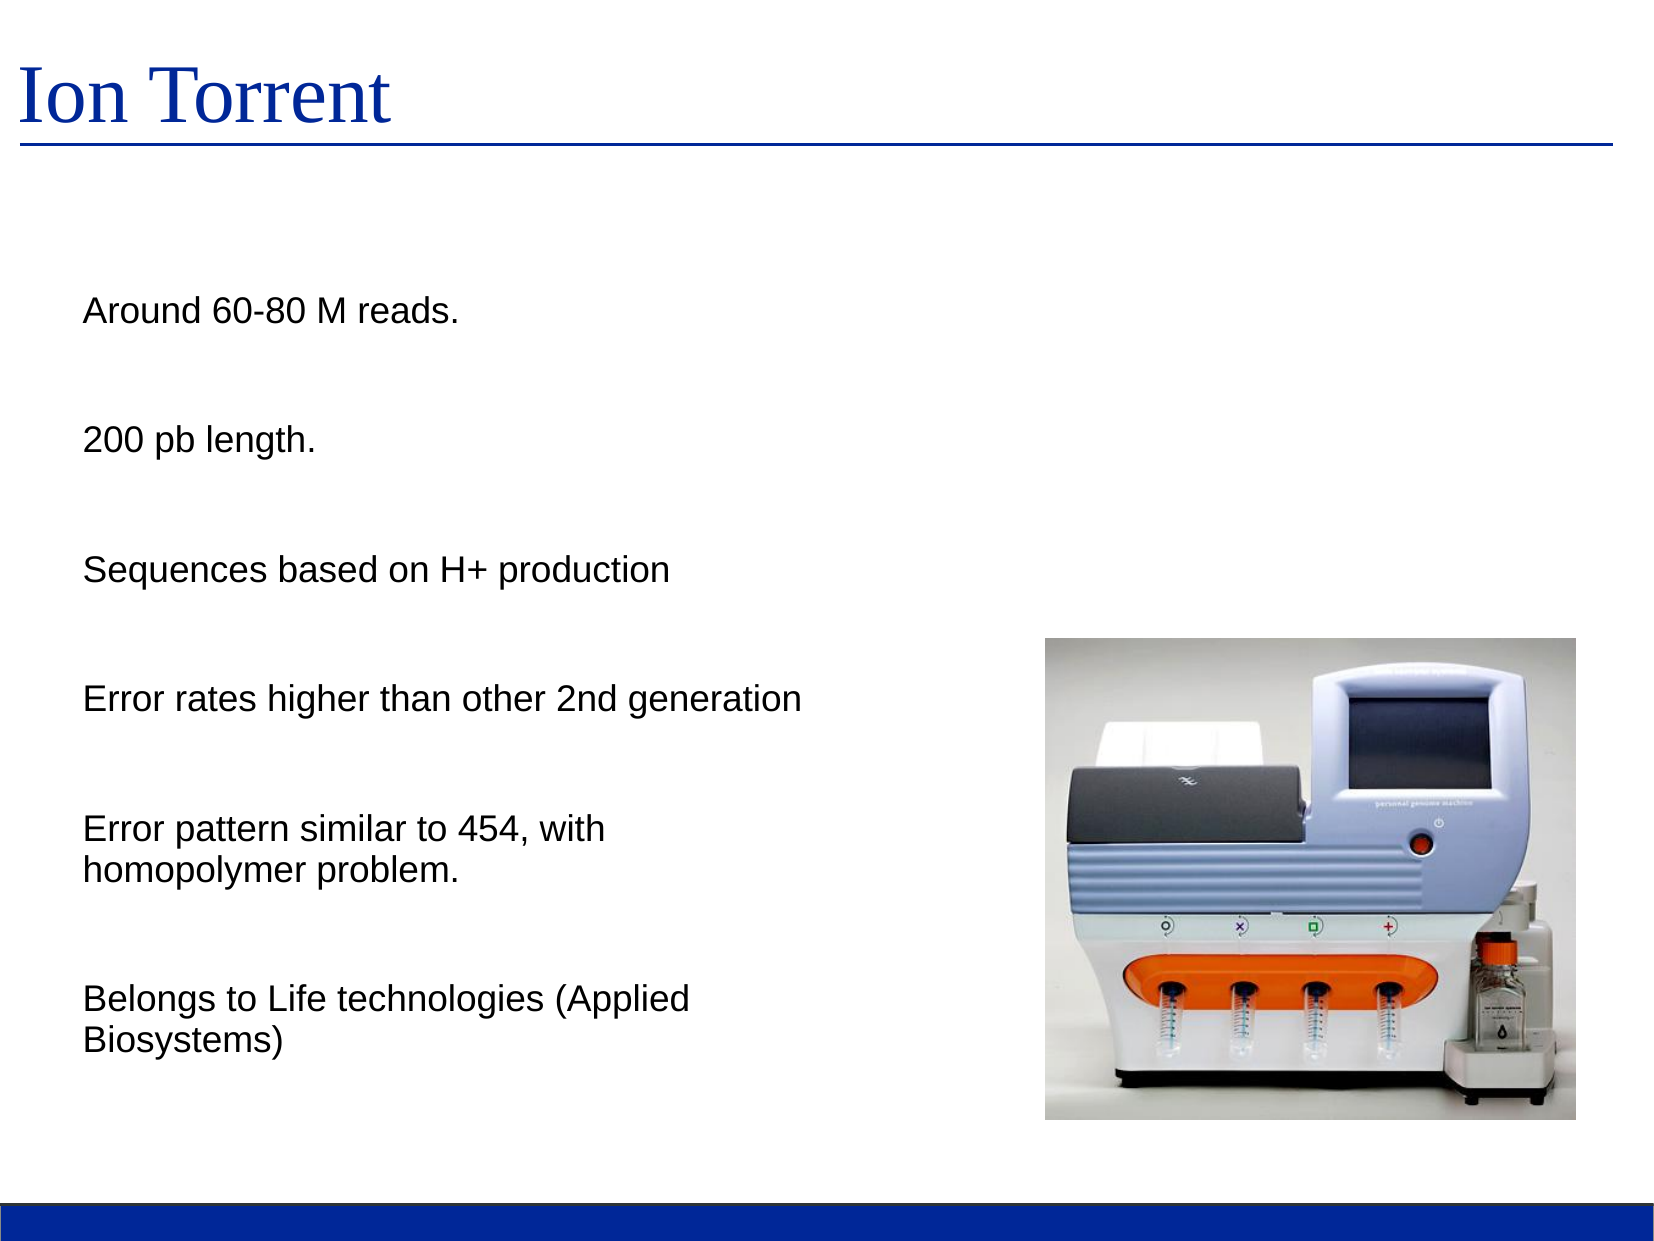

# Ion Torrent
Around 60-80 M reads.
200 pb length.
Sequences based on H+ production
Error rates higher than other 2nd generation
Error pattern similar to 454, with homopolymer problem.
Belongs to Life technologies (Applied Biosystems)